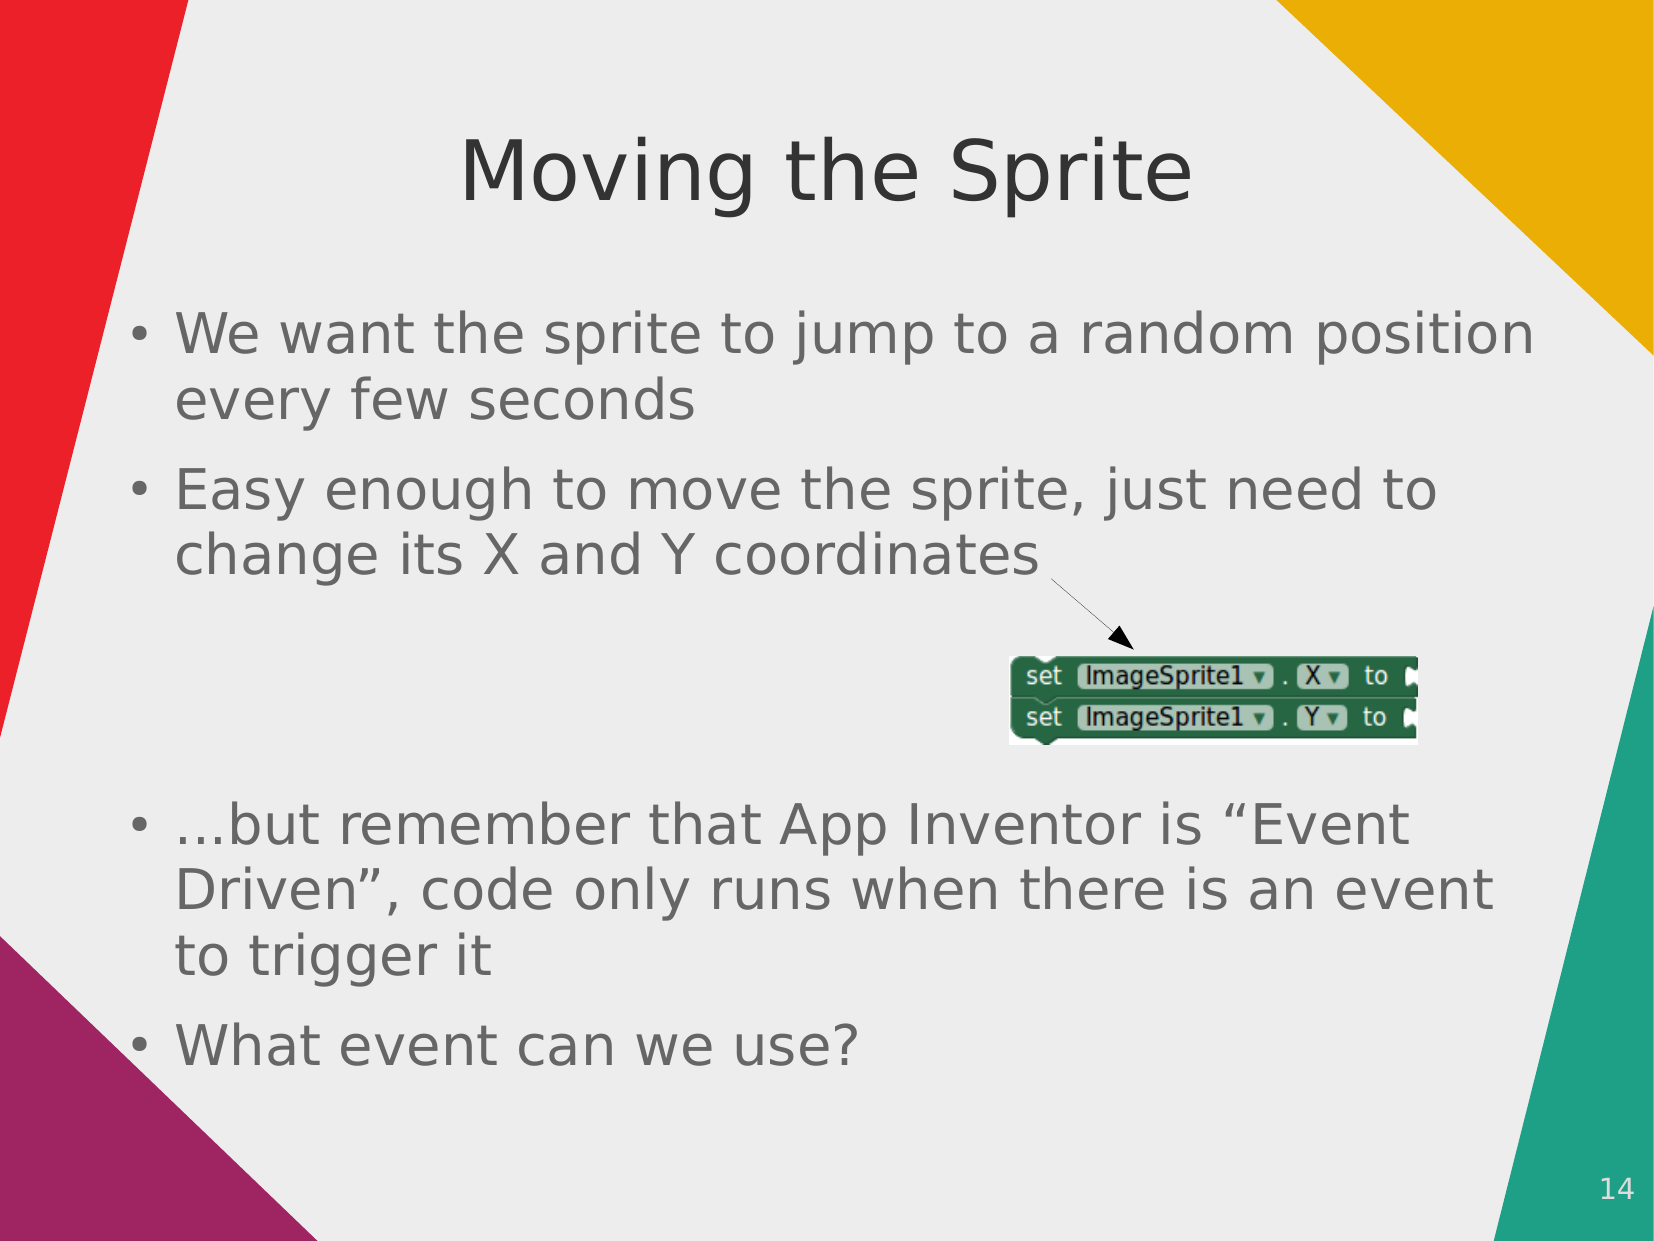

# Moving the Sprite
We want the sprite to jump to a random position every few seconds
Easy enough to move the sprite, just need to change its X and Y coordinates
...but remember that App Inventor is “Event Driven”, code only runs when there is an event to trigger it
What event can we use?
14